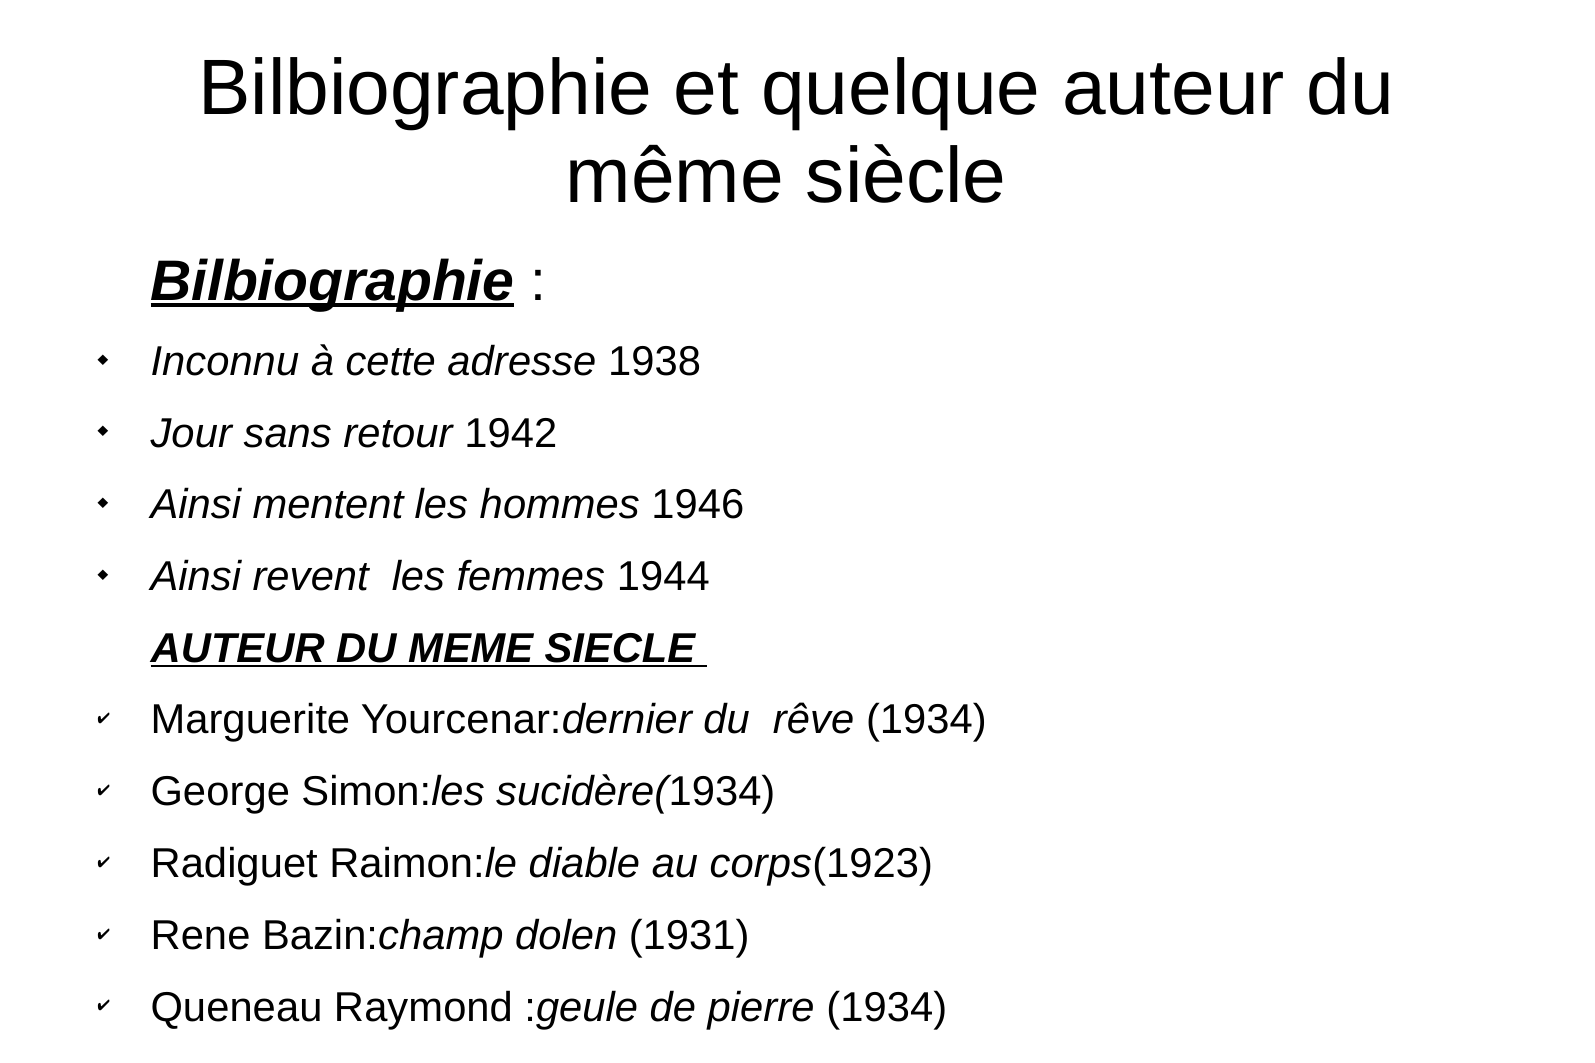

# Bilbiographie et quelque auteur du même siècle
Bilbiographie :
Inconnu à cette adresse 1938
Jour sans retour 1942
Ainsi mentent les hommes 1946
Ainsi revent les femmes 1944
AUTEUR DU MEME SIECLE
Marguerite Yourcenar:dernier du rêve (1934)
George Simon:les sucidère(1934)
Radiguet Raimon:le diable au corps(1923)
Rene Bazin:champ dolen (1931)
Queneau Raymond :geule de pierre (1934)